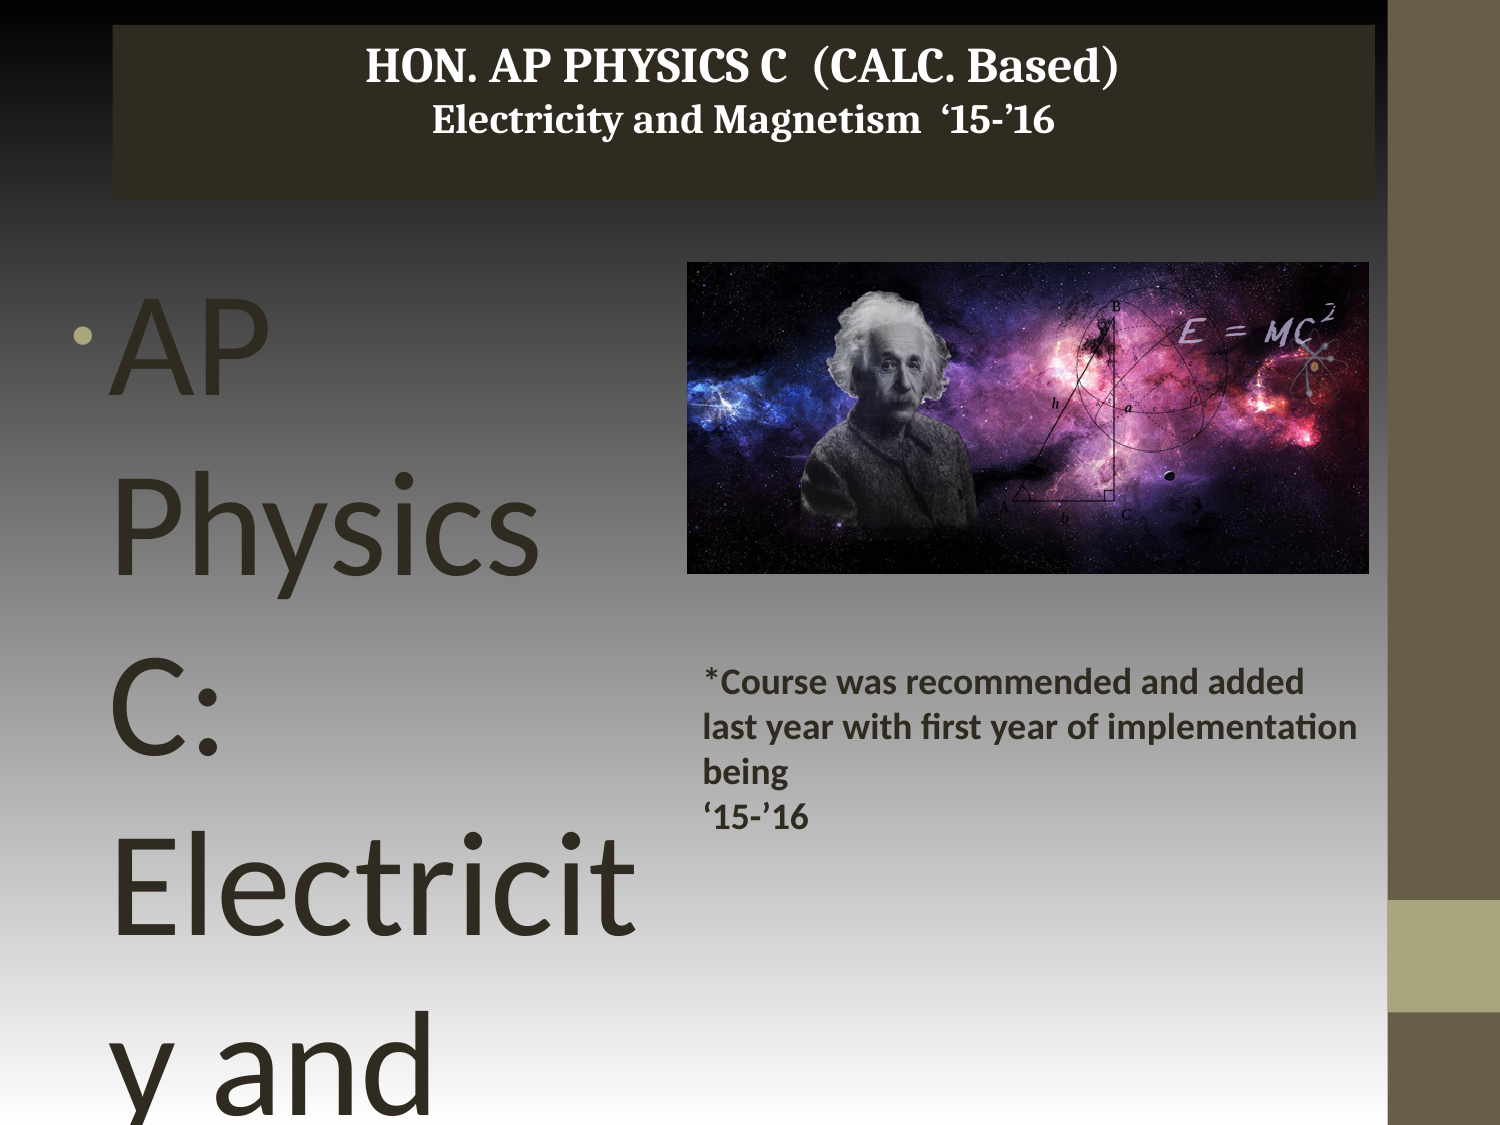

HON. AP PHYSICS C (CALC. Based)
Electricity and Magnetism ‘15-’16
# AP Physics C: Electricity and Magnetism
is a one-semester, calculus-based,
college-level physics course, especially
appropriate for students planning to
specialize or major in physical science
or engineering. The course explores
topics such as electrostatics; conductors,
capacitors, and dielectrics; electric
circuits; magnetic fields; and
electromagnetism. Introductory
differential and integral calculus is used
throughout the course.
*Course was recommended and added last year with first year of implementation being
‘15-’16